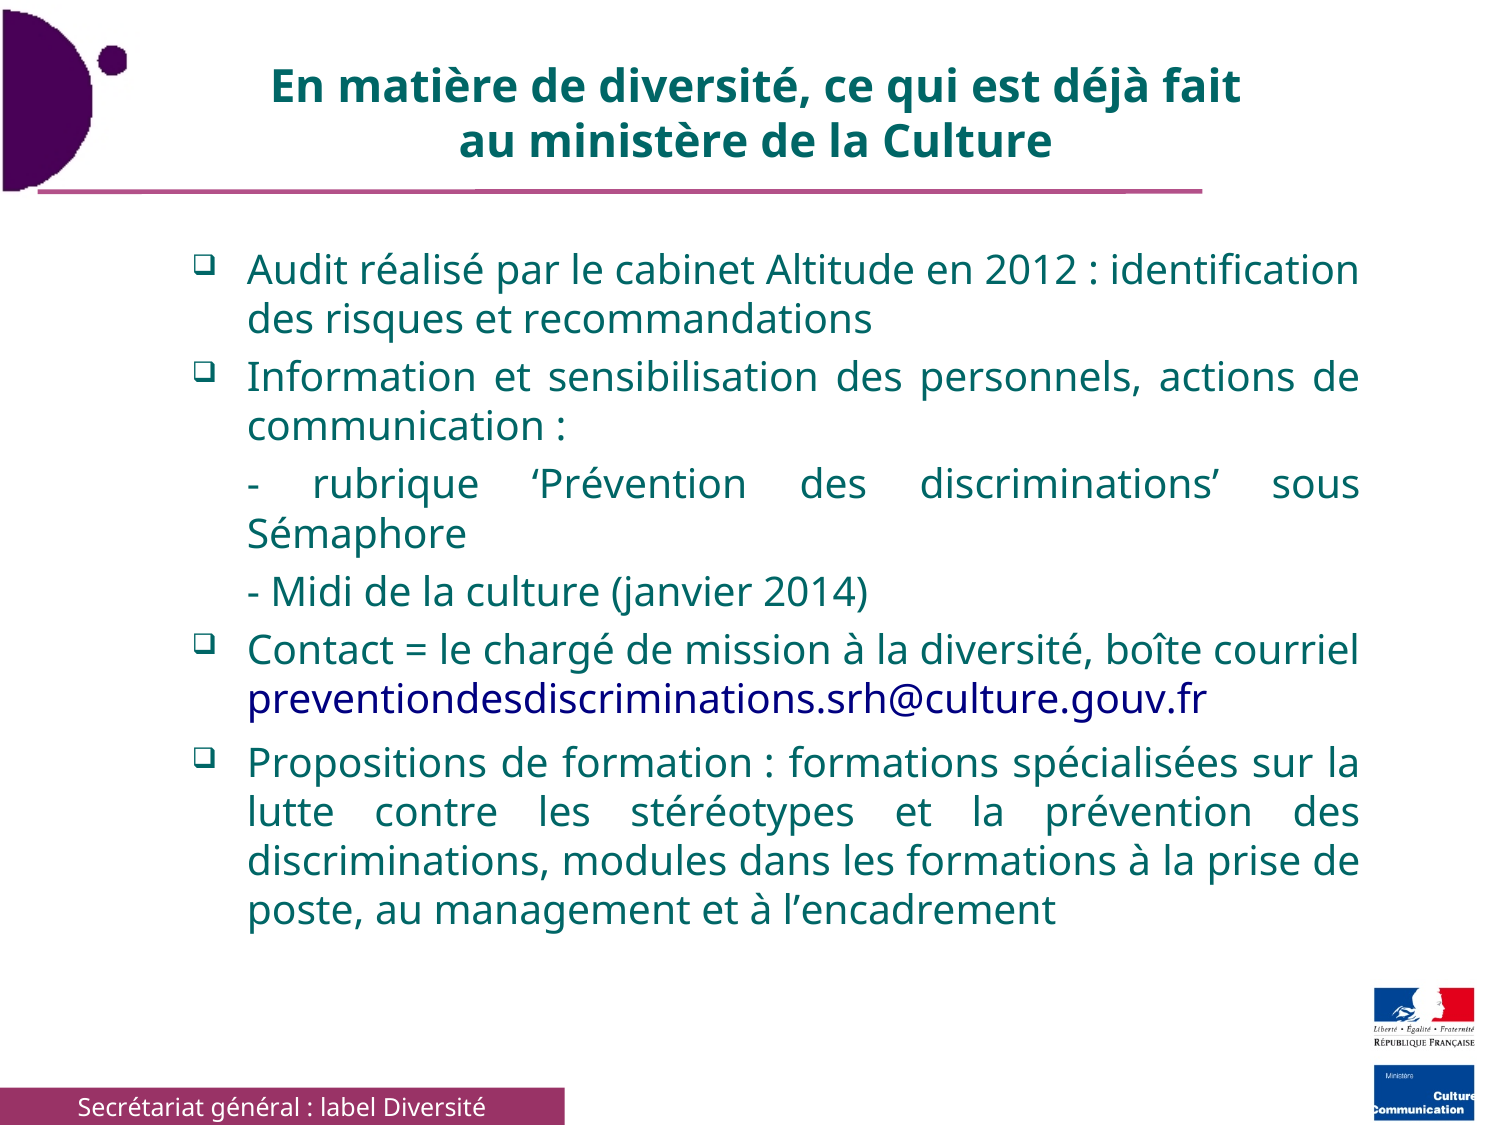

En matière de diversité, ce qui est déjà fait
au ministère de la Culture
# Audit réalisé par le cabinet Altitude en 2012 : identification des risques et recommandations
Information et sensibilisation des personnels, actions de communication :
- rubrique ‘Prévention des discriminations’ sous Sémaphore
- Midi de la culture (janvier 2014)
Contact = le chargé de mission à la diversité, boîte courriel preventiondesdiscriminations.srh@culture.gouv.fr
Propositions de formation : formations spécialisées sur la lutte contre les stéréotypes et la prévention des discriminations, modules dans les formations à la prise de poste, au management et à l’encadrement